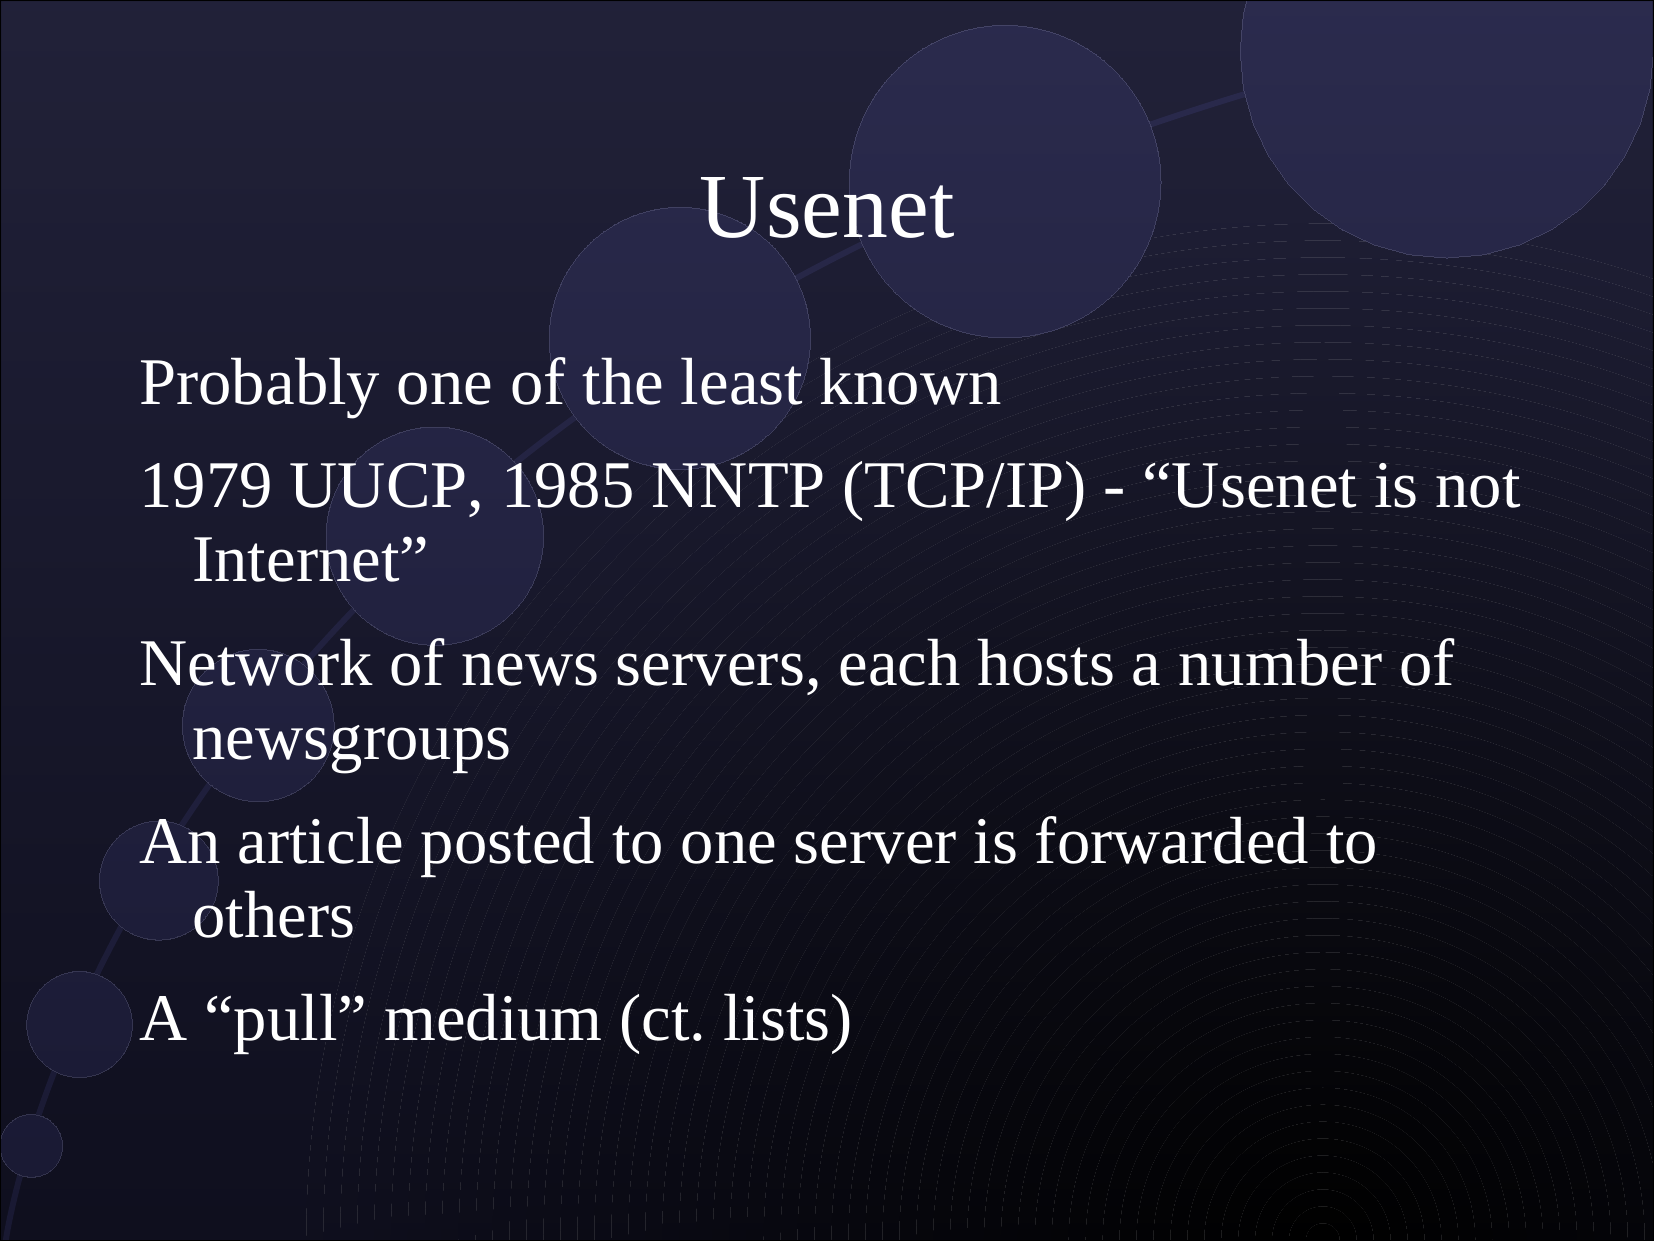

# Usenet
Probably one of the least known
1979 UUCP, 1985 NNTP (TCP/IP) - “Usenet is not Internet”
Network of news servers, each hosts a number of newsgroups
An article posted to one server is forwarded to others
A “pull” medium (ct. lists)